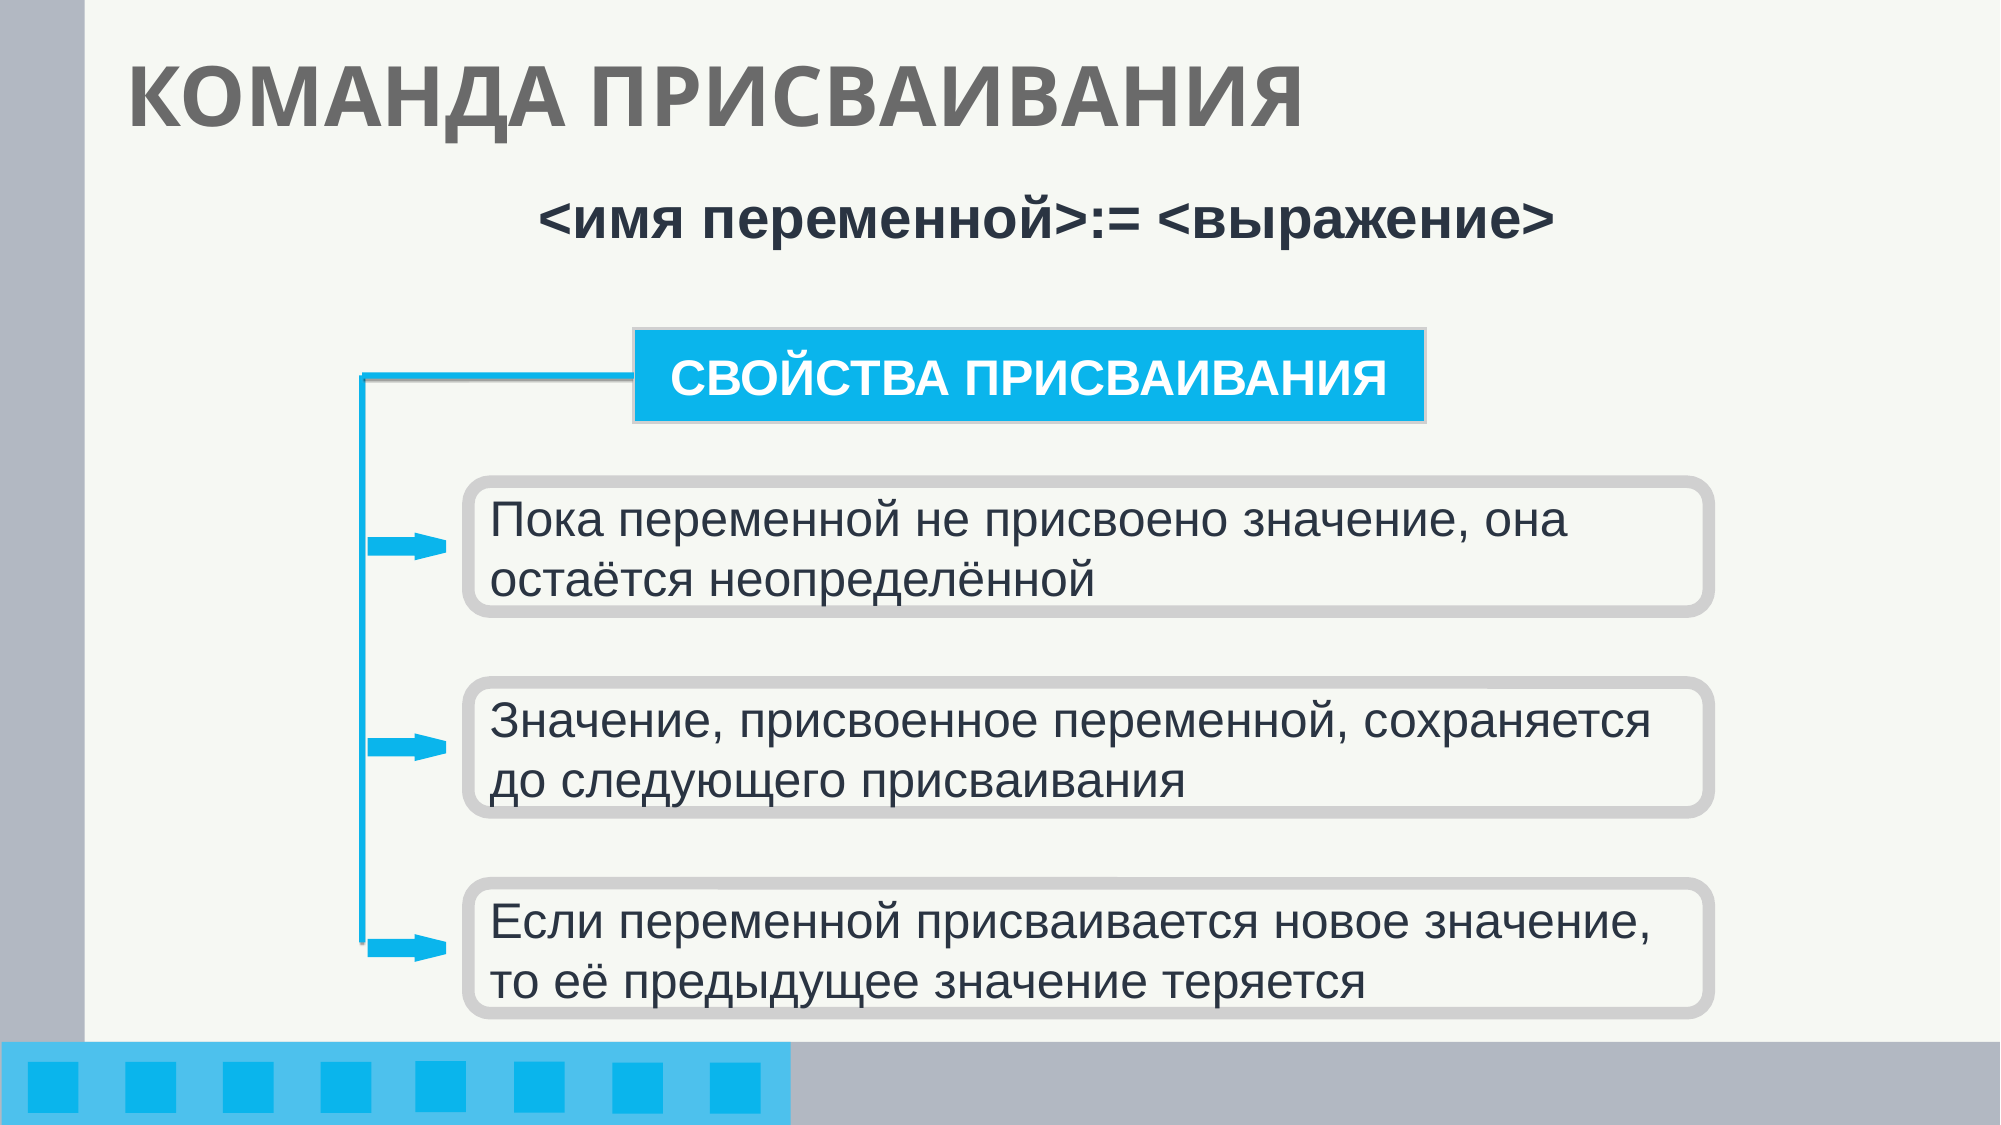

# КОМАНДА ПРИСВАИВАНИЯ
<имя переменной>:= <выражение>
СВОЙСТВА ПРИСВАИВАНИЯ
Пока переменной не присвоено значение, она
остаётся неопределённой
Значение, присвоенное переменной, сохраняется
до следующего присваивания
Если переменной присваивается новое значение,
то её предыдущее значение теряется